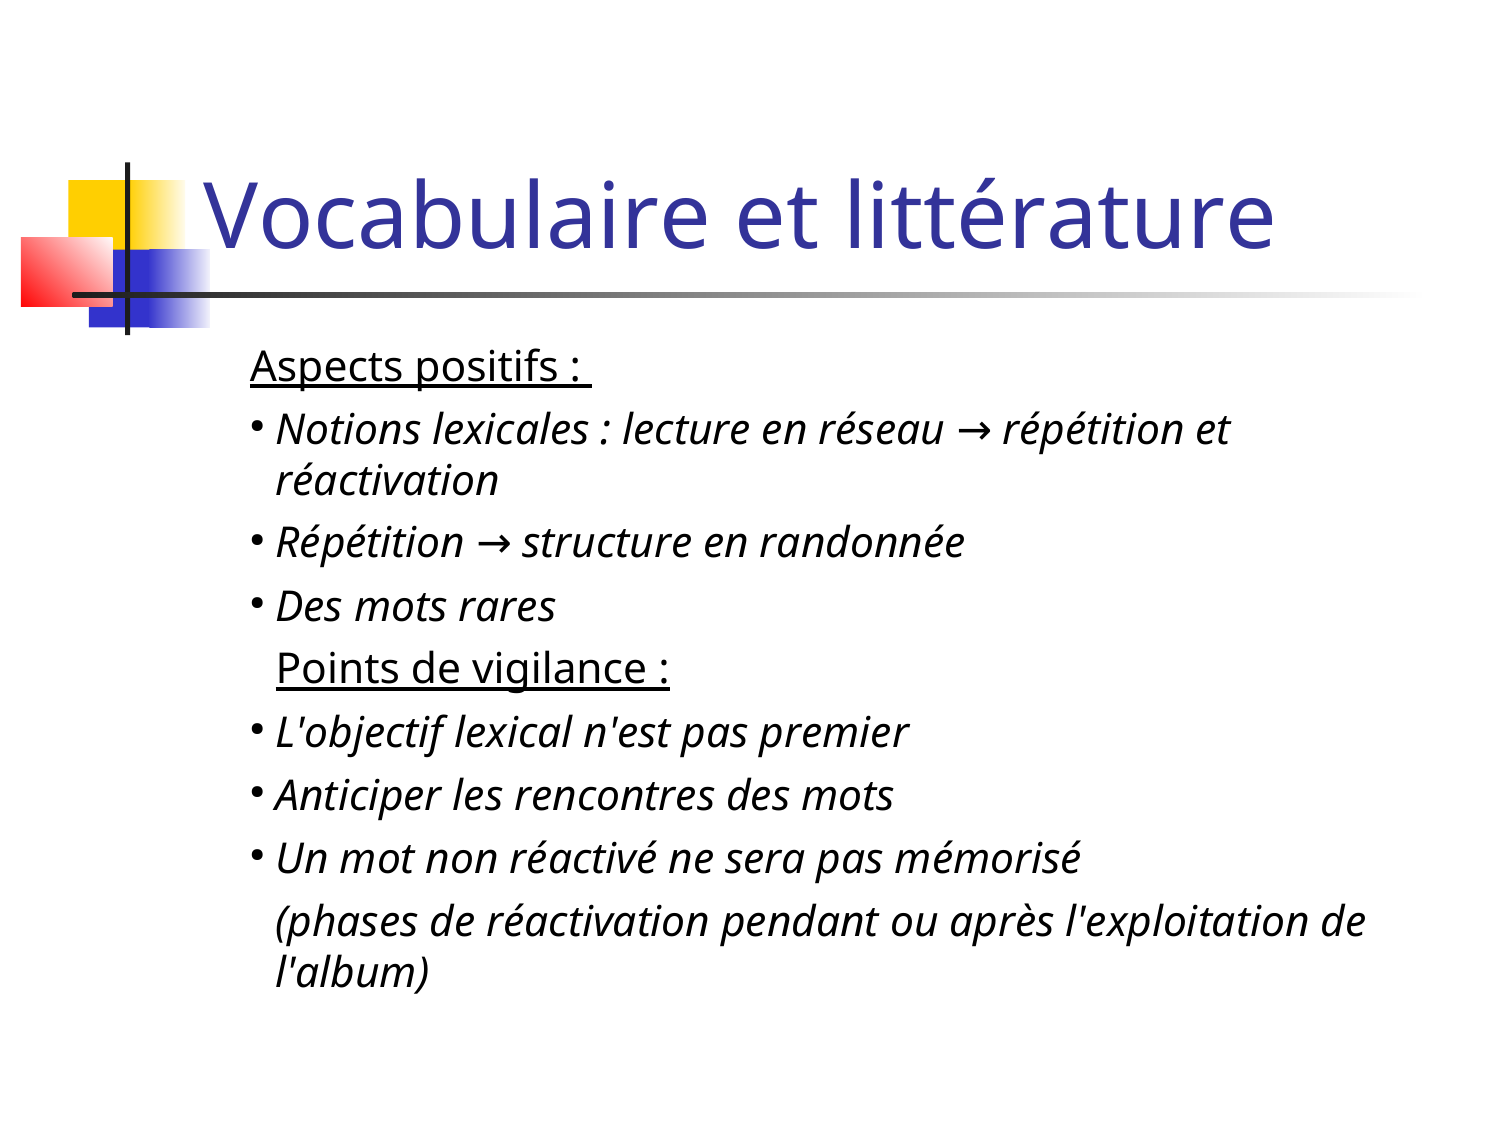

# Vocabulaire et littérature
Aspects positifs :
Notions lexicales : lecture en réseau → répétition et réactivation
Répétition → structure en randonnée
Des mots rares
Points de vigilance :
L'objectif lexical n'est pas premier
Anticiper les rencontres des mots
Un mot non réactivé ne sera pas mémorisé
(phases de réactivation pendant ou après l'exploitation de l'album)